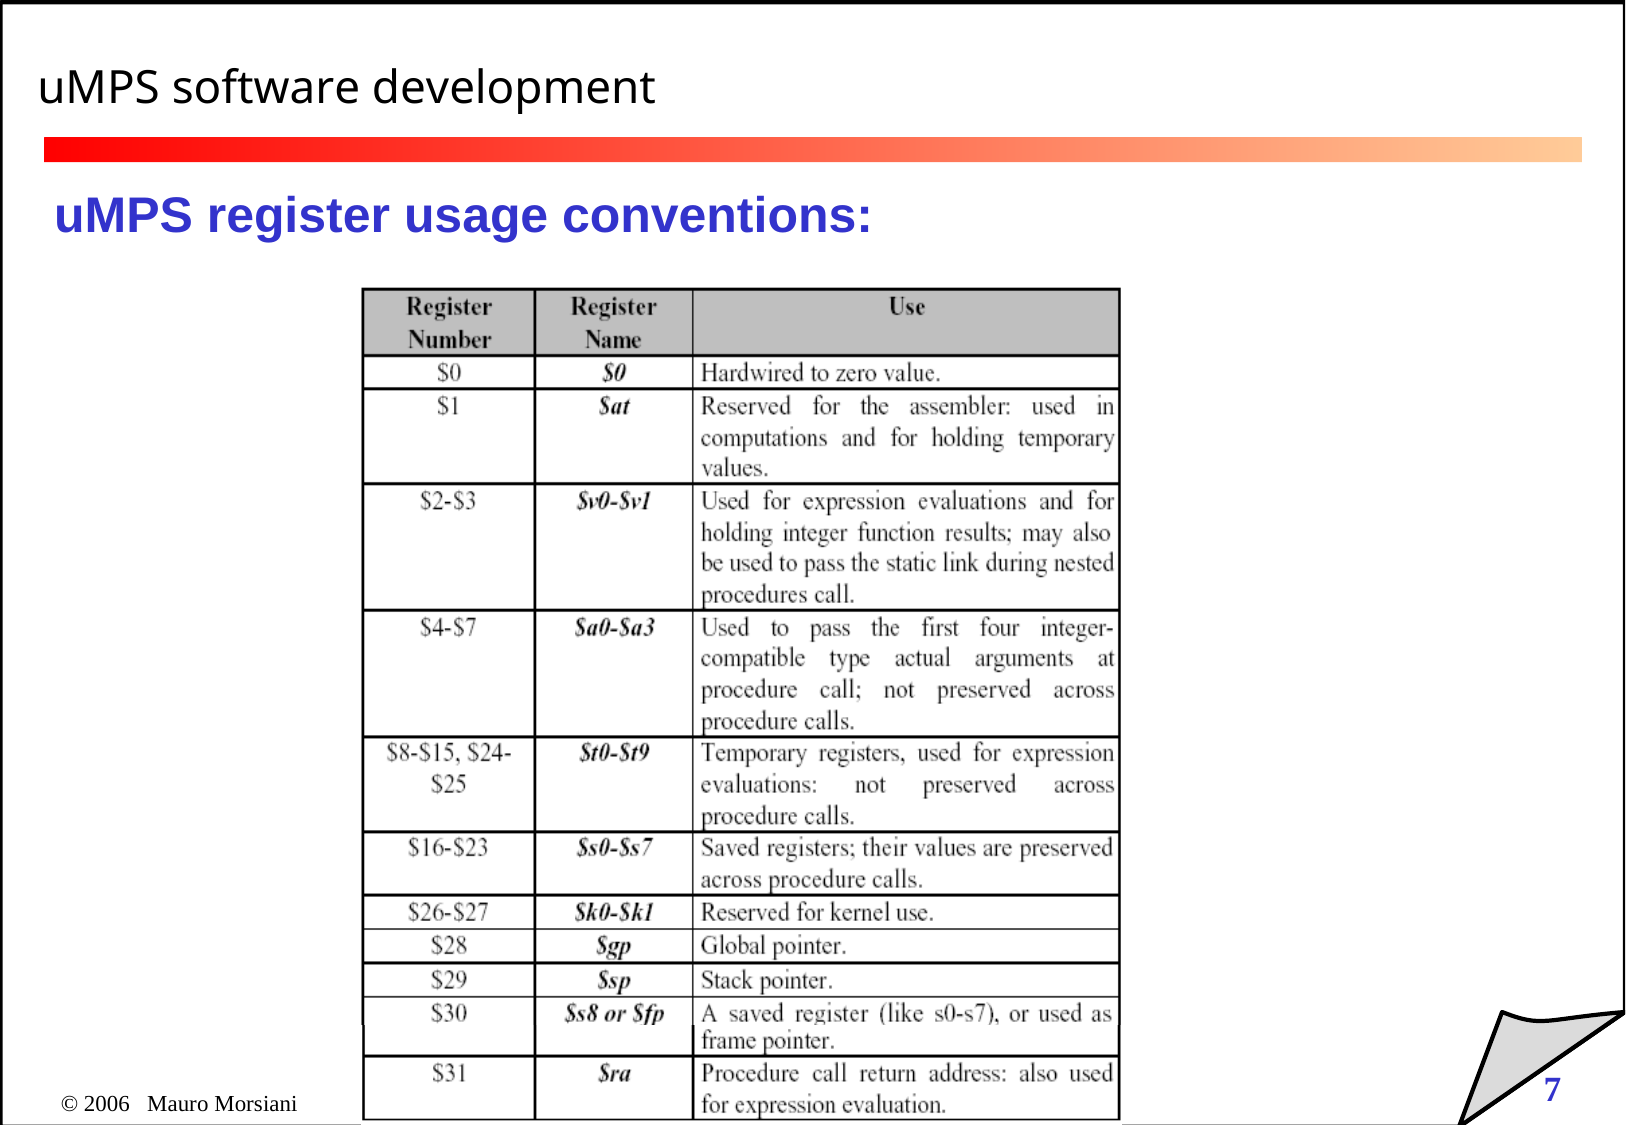

# uMPS software development
uMPS register usage conventions: